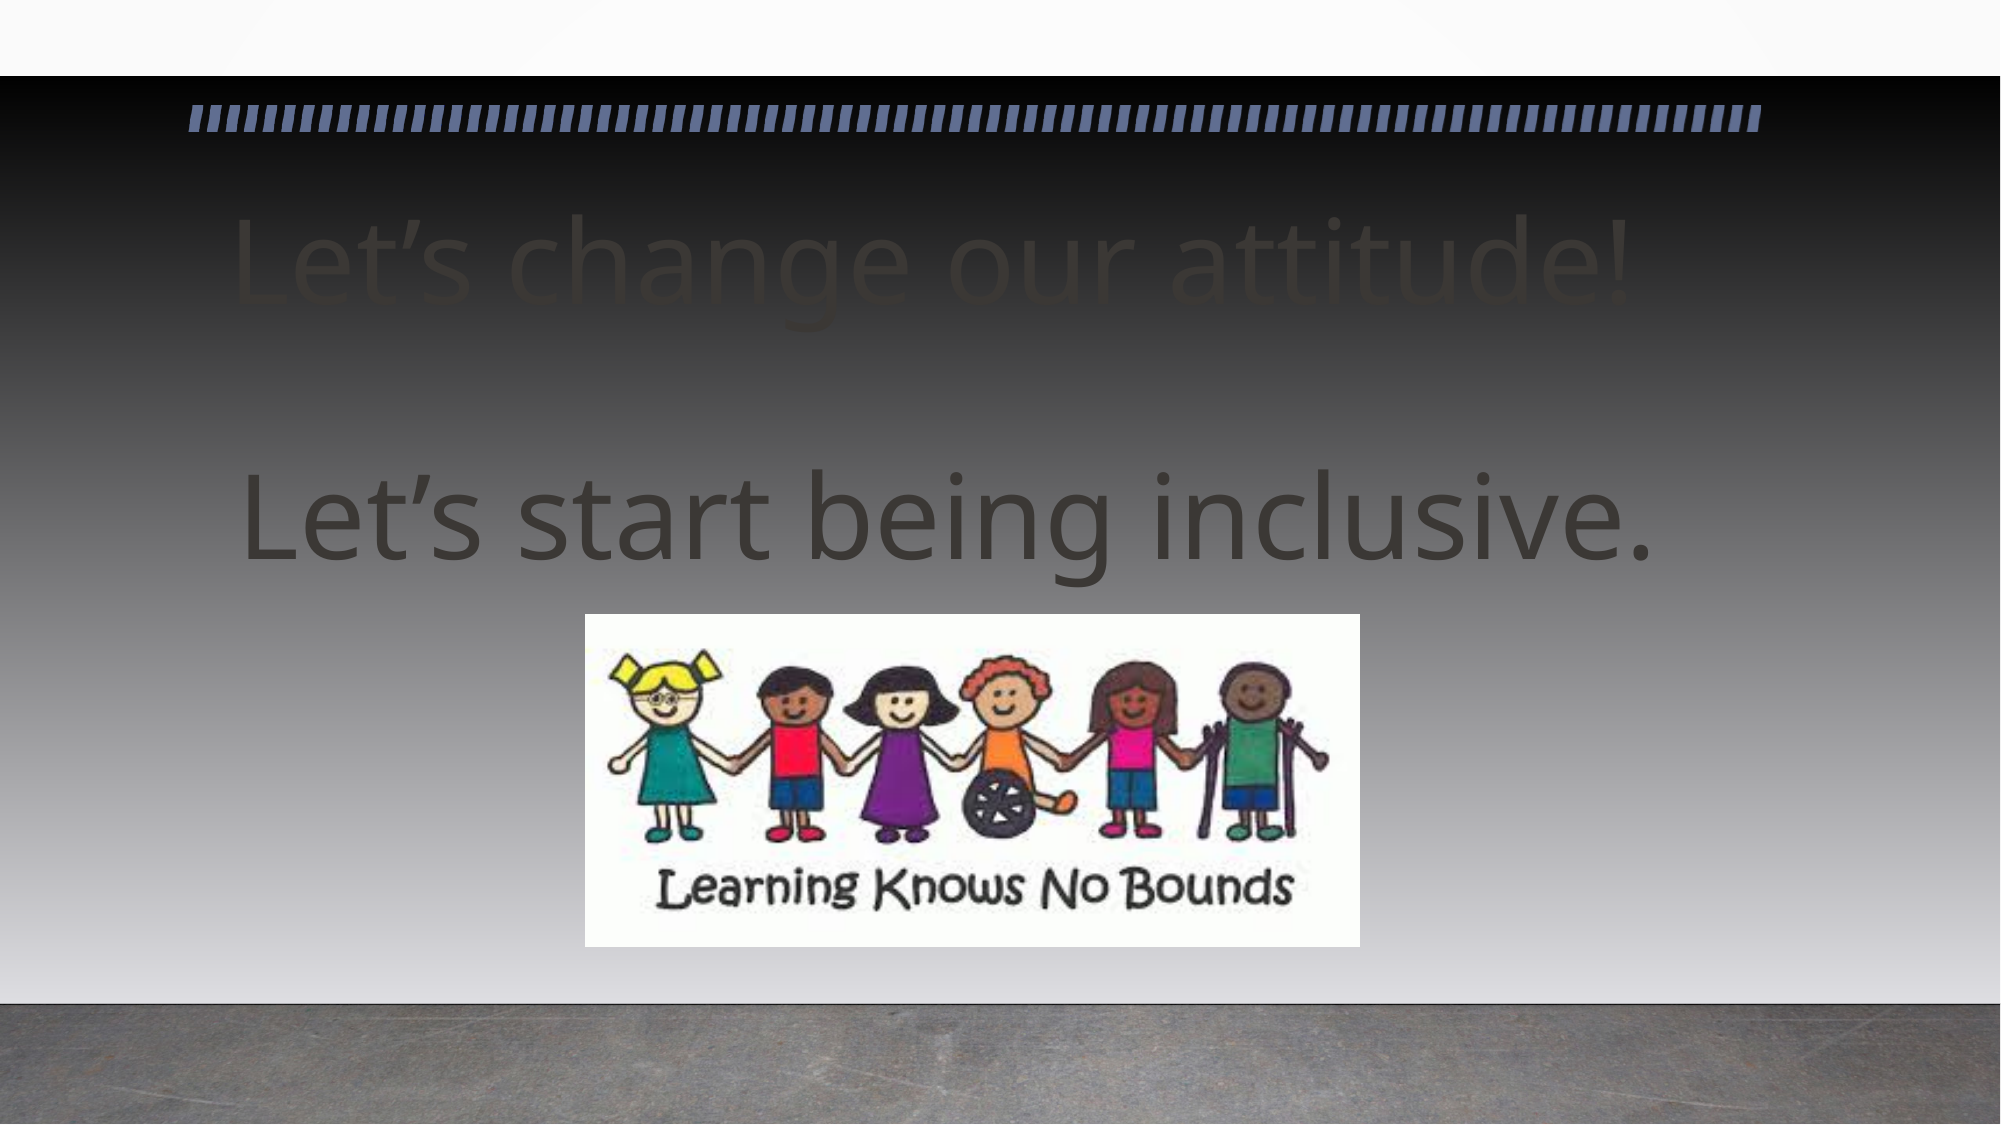

# Let’s change our attitude! Let’s start being inclusive.